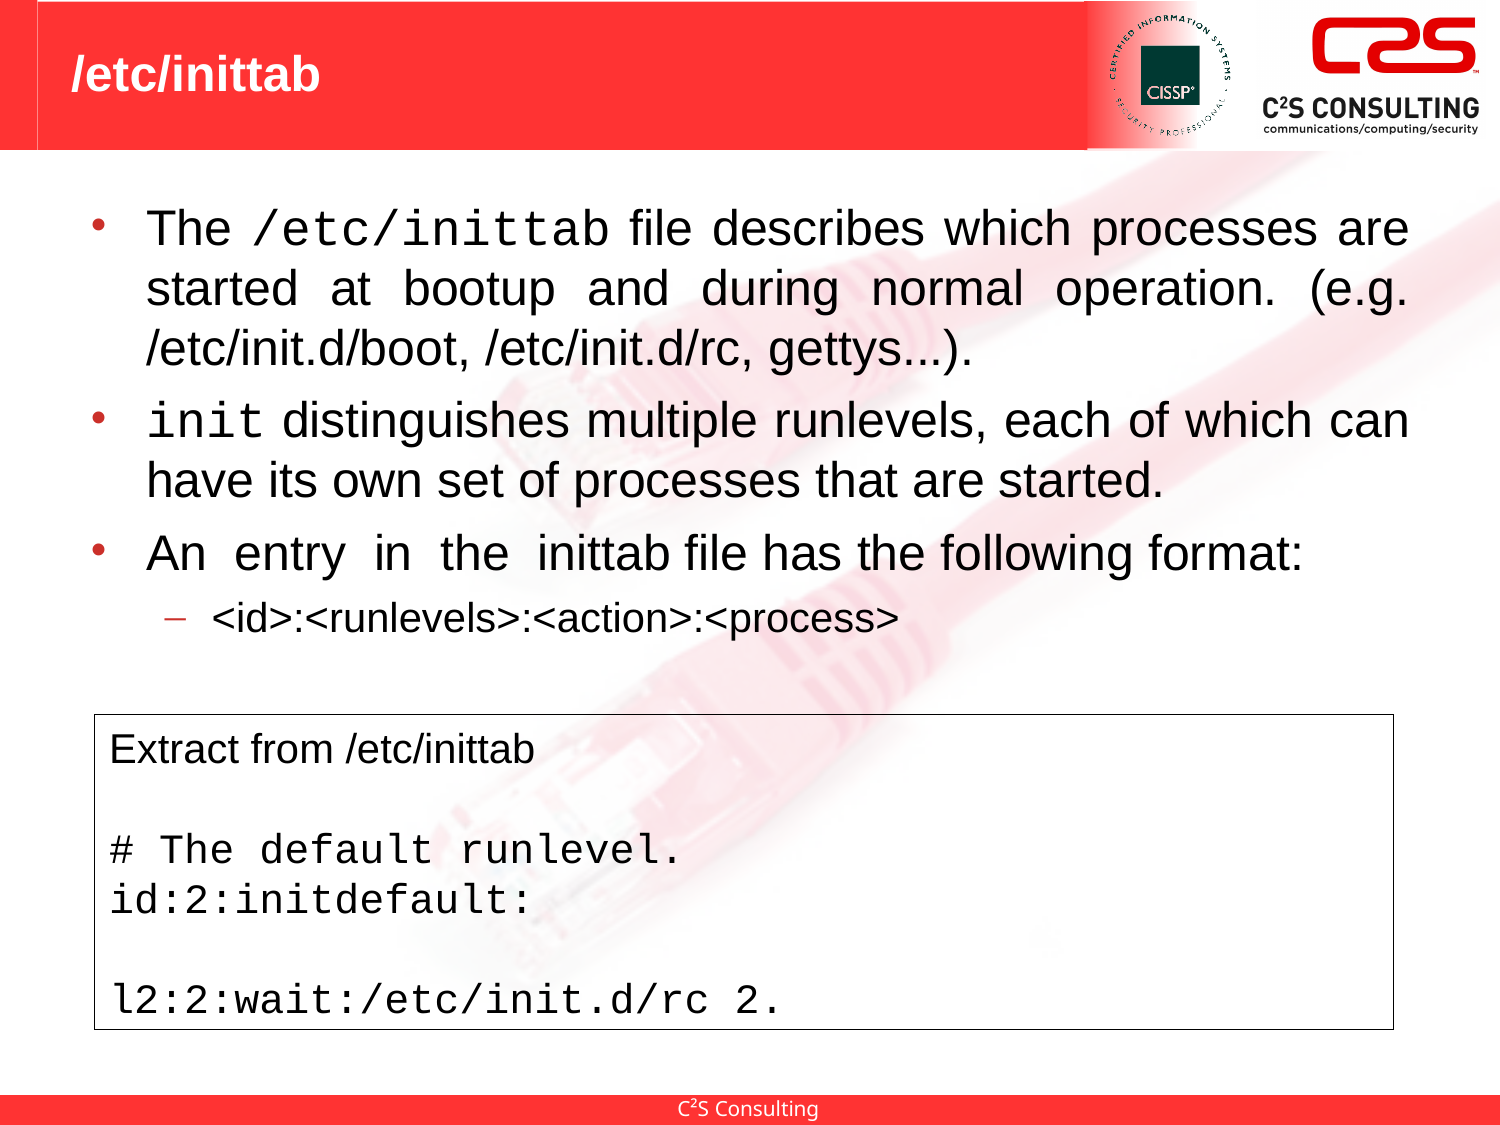

# /etc/inittab
The /etc/inittab file describes which processes are started at bootup and during normal operation. (e.g. /etc/init.d/boot, /etc/init.d/rc, gettys...).
init distinguishes multiple runlevels, each of which can have its own set of processes that are started.
An entry in the inittab file has the following format:
<id>:<runlevels>:<action>:<process>
Extract from /etc/inittab
# The default runlevel.
id:2:initdefault:
l2:2:wait:/etc/init.d/rc 2.